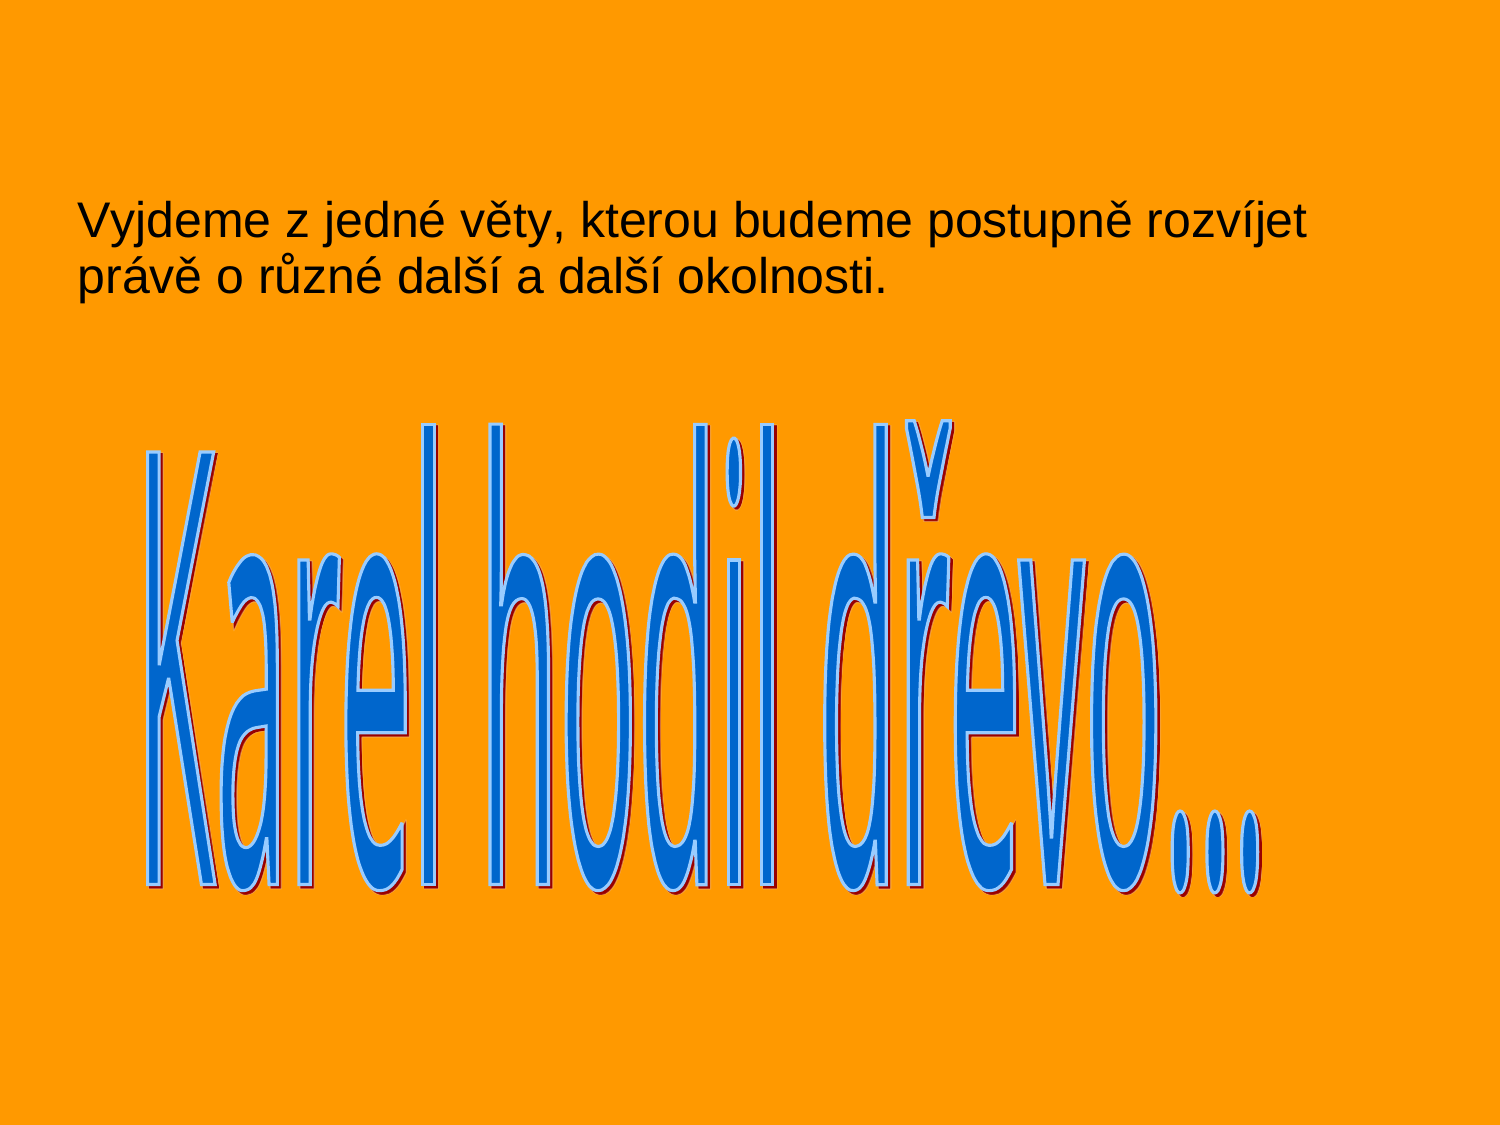

Vyjdeme z jedné věty, kterou budeme postupně rozvíjet právě o různé další a další okolnosti.
Karel hodil dřevo...